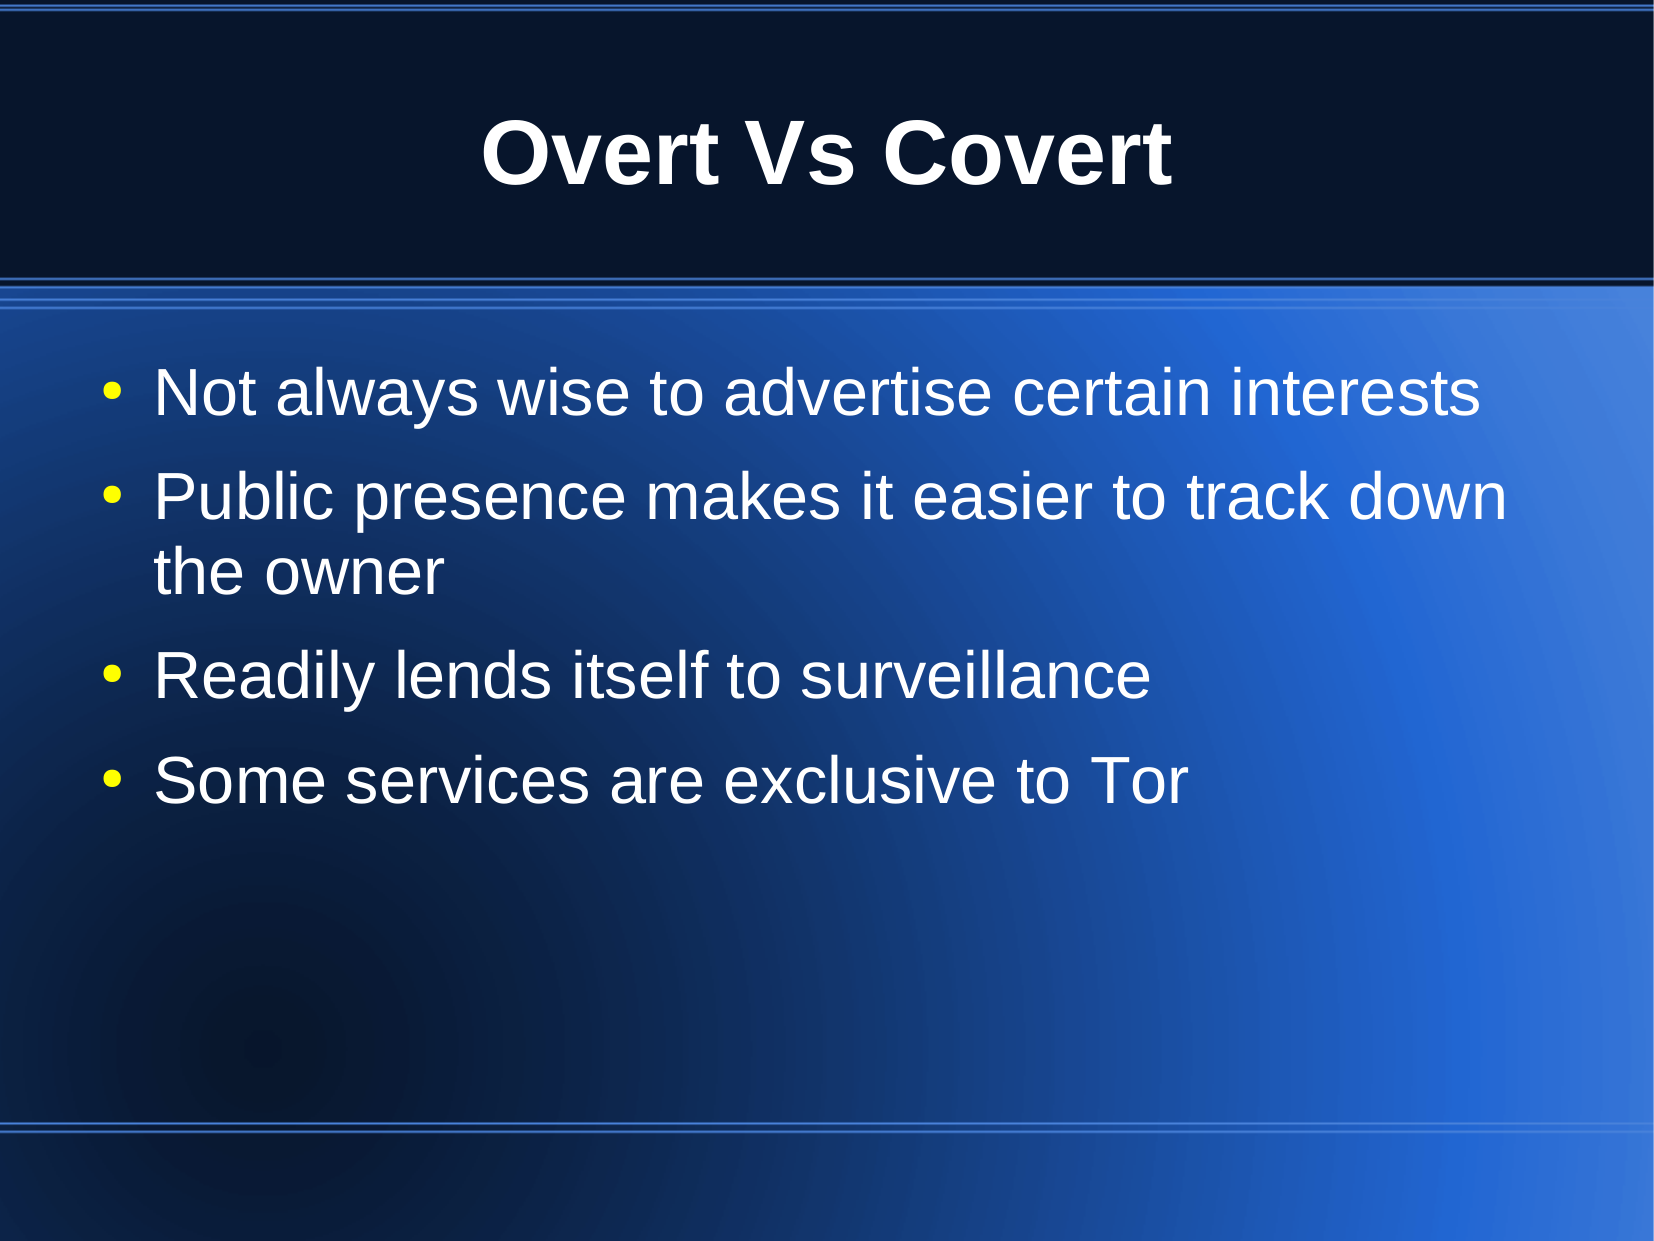

# Overt Vs Covert
Not always wise to advertise certain interests
Public presence makes it easier to track down the owner
Readily lends itself to surveillance
Some services are exclusive to Tor